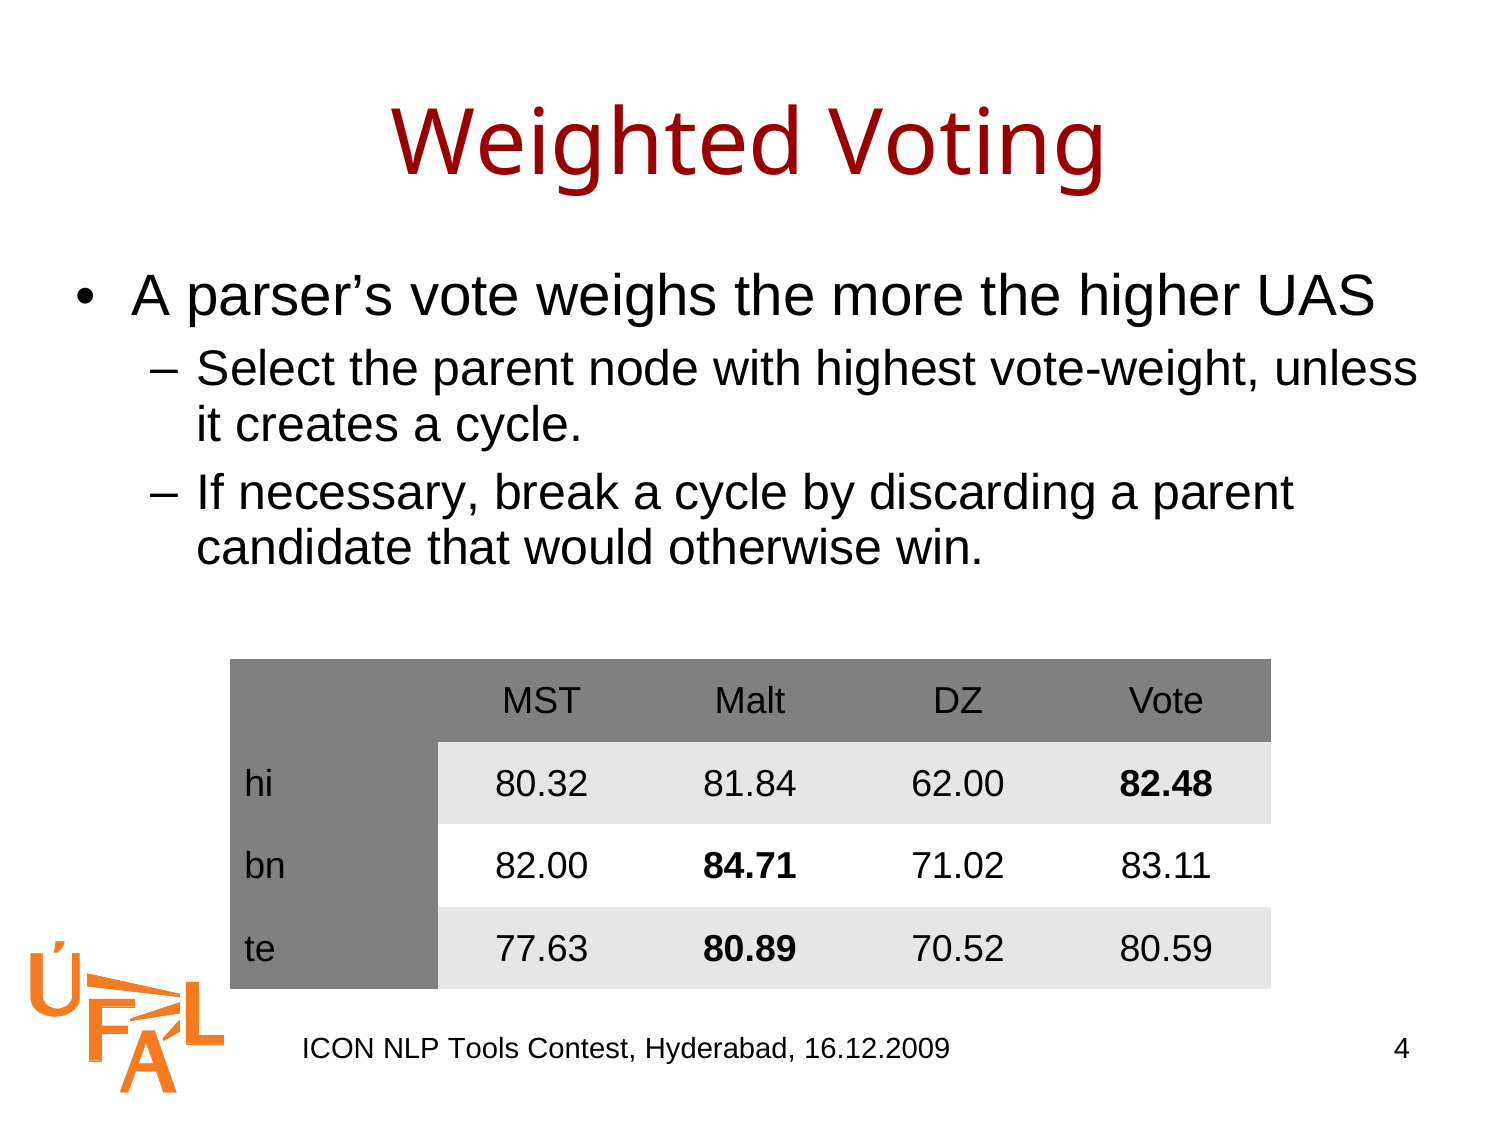

# Weighted Voting
A parser’s vote weighs the more the higher UAS
Select the parent node with highest vote-weight, unless it creates a cycle.
If necessary, break a cycle by discarding a parent candidate that would otherwise win.
| | MST | Malt | DZ | Vote |
| --- | --- | --- | --- | --- |
| hi | 80.32 | 81.84 | 62.00 | 82.48 |
| bn | 82.00 | 84.71 | 71.02 | 83.11 |
| te | 77.63 | 80.89 | 70.52 | 80.59 |
ICON NLP Tools Contest, Hyderabad, 16.12.2009
4